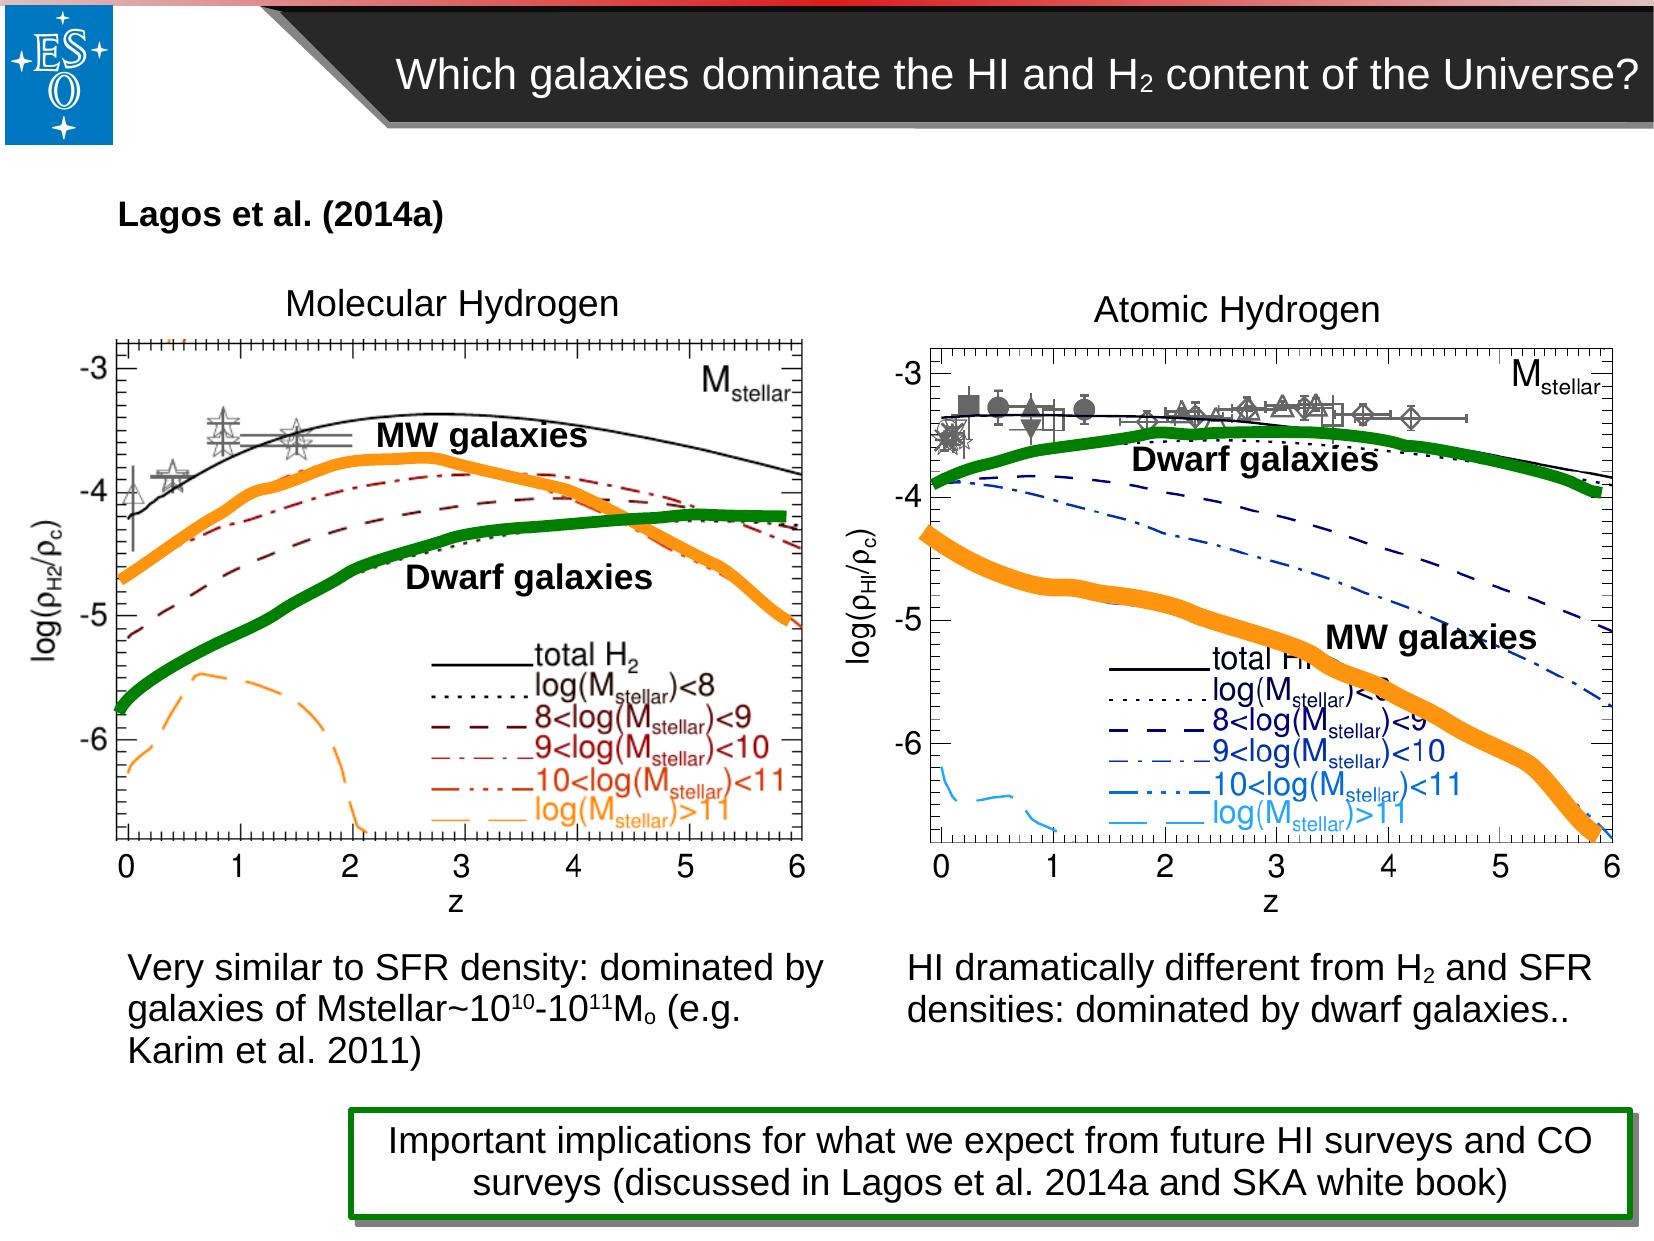

# Which galaxies dominate the HI and H2 content of the Universe?
Lagos et al. (2014a)
Molecular Hydrogen
Atomic Hydrogen
MW galaxies
Dwarf galaxies
Dwarf galaxies
MW galaxies
Very similar to SFR density: dominated by galaxies of Mstellar~1010-1011Mo (e.g. Karim et al. 2011)
HI dramatically different from H2 and SFR densities: dominated by dwarf galaxies..
Important implications for what we expect from future HI surveys and CO surveys (discussed in Lagos et al. 2014a and SKA white book)